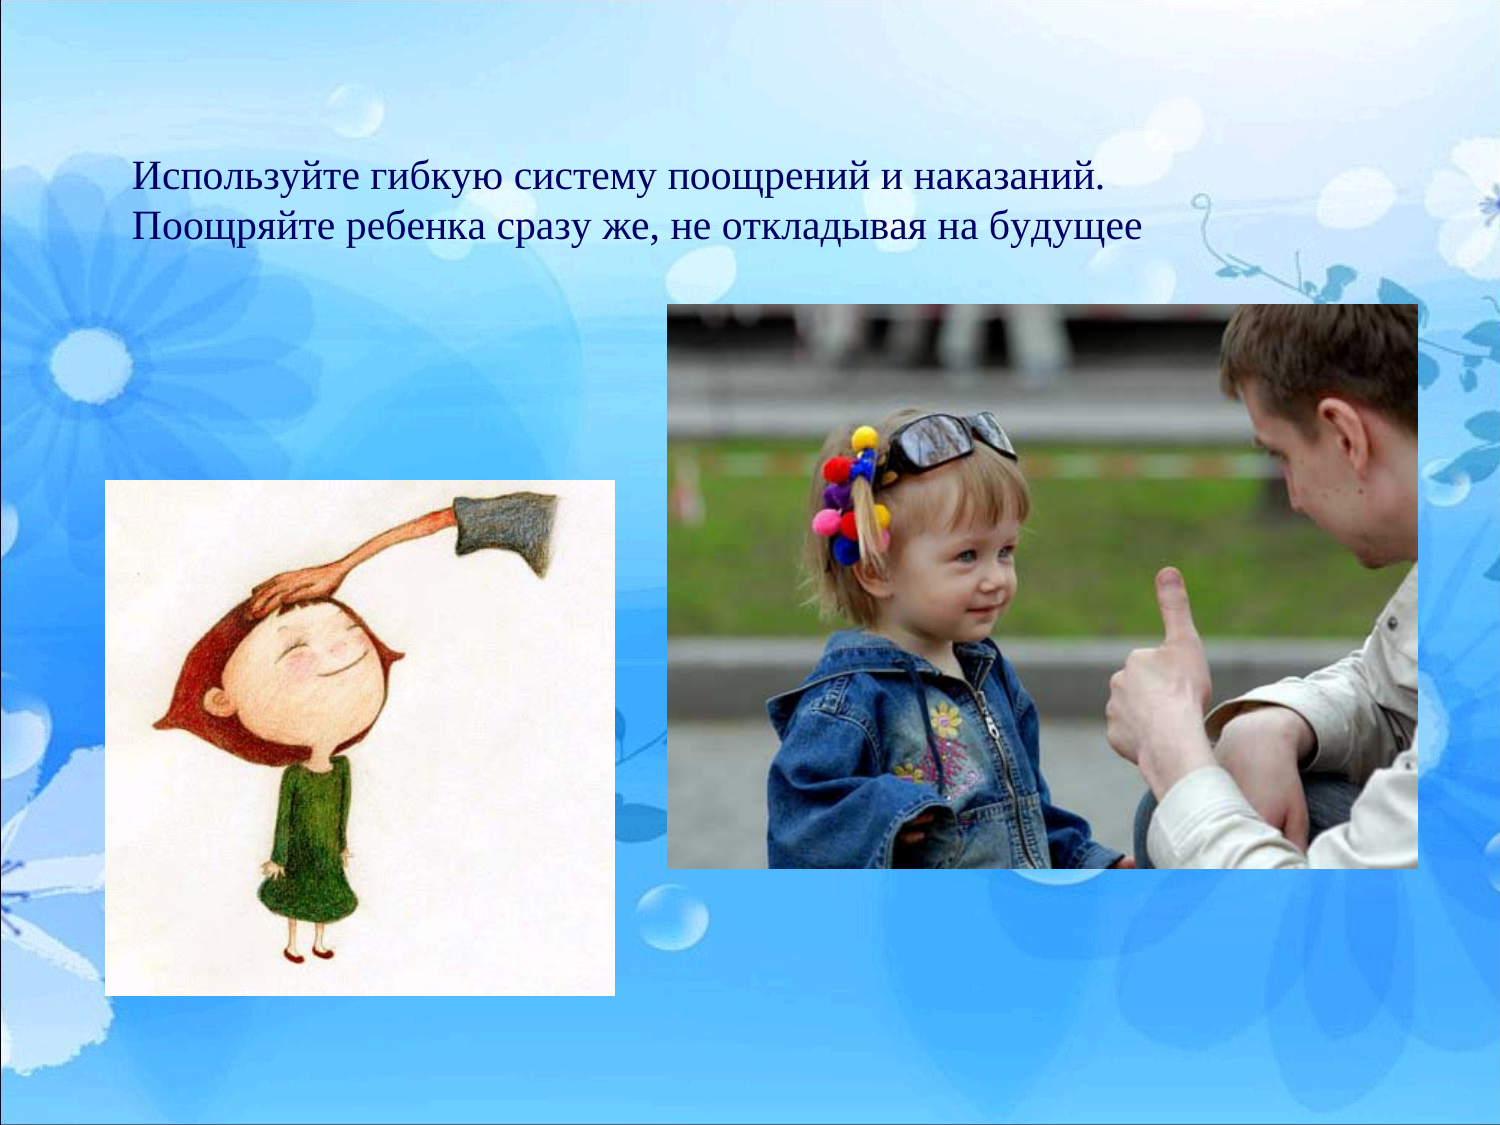

Используйте гибкую систему поощрений и наказаний.
Поощряйте ребенка сразу же, не откладывая на будущее